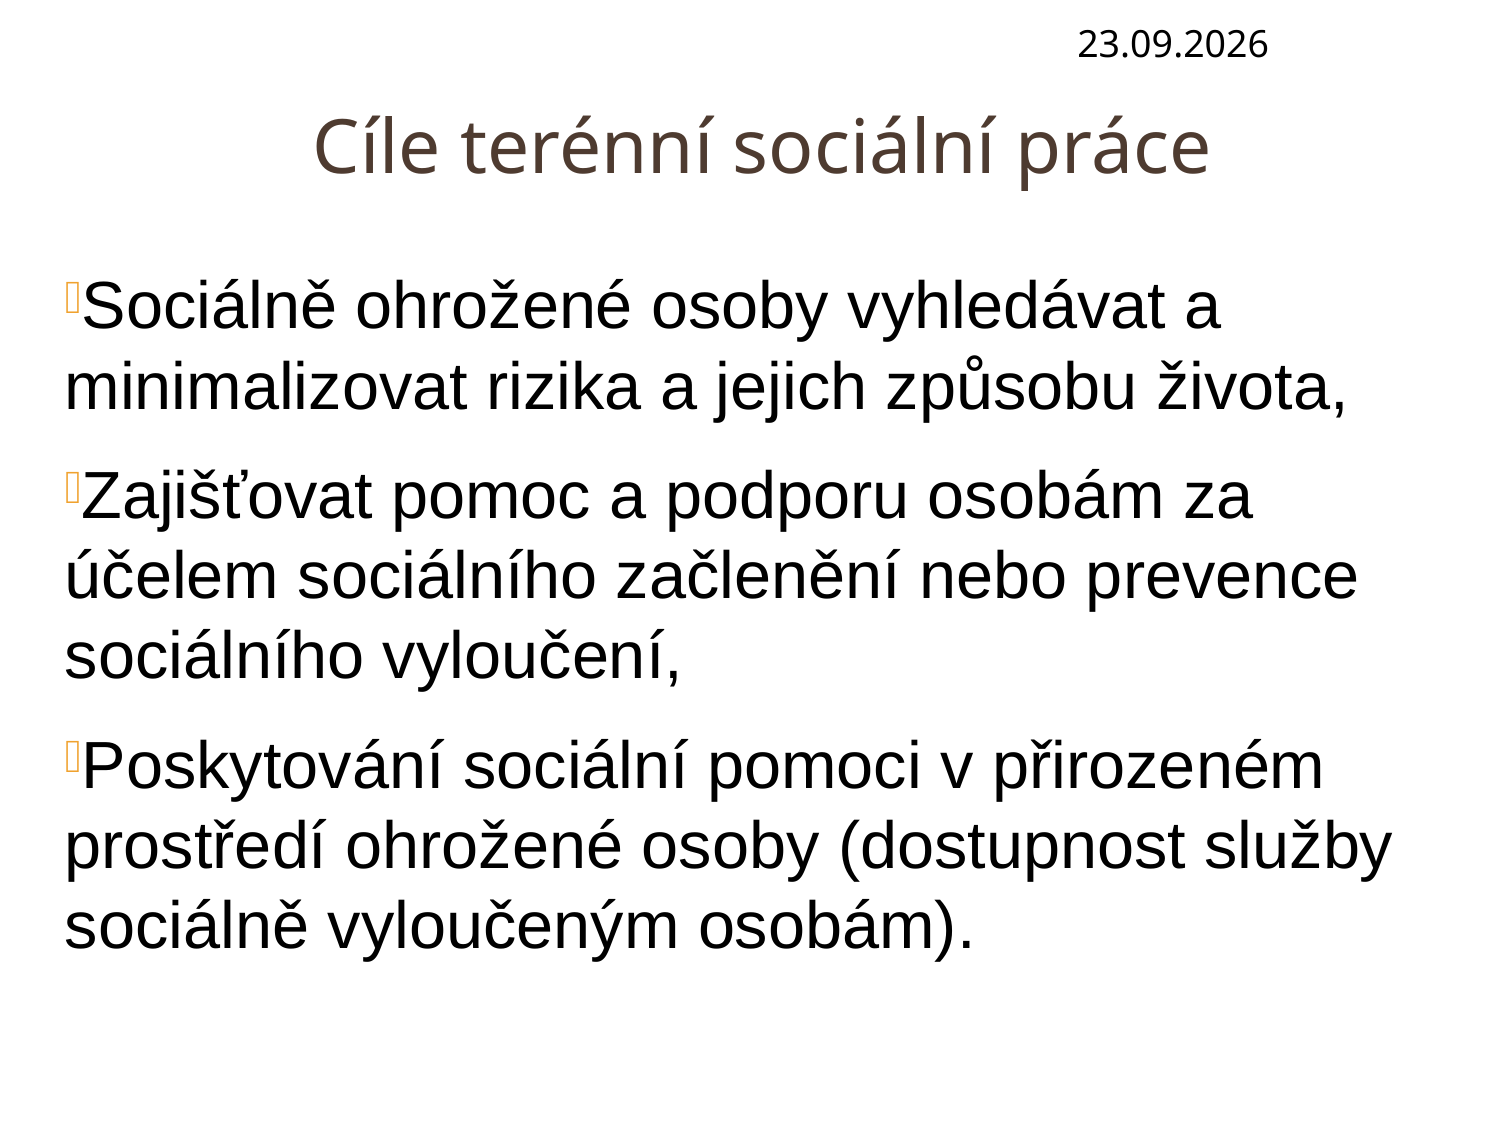

# Cíle terénní sociální práce
Sociálně ohrožené osoby vyhledávat a minimalizovat rizika a jejich způsobu života,
Zajišťovat pomoc a podporu osobám za účelem sociálního začlenění nebo prevence sociálního vyloučení,
Poskytování sociální pomoci v přirozeném prostředí ohrožené osoby (dostupnost služby sociálně vyloučeným osobám).